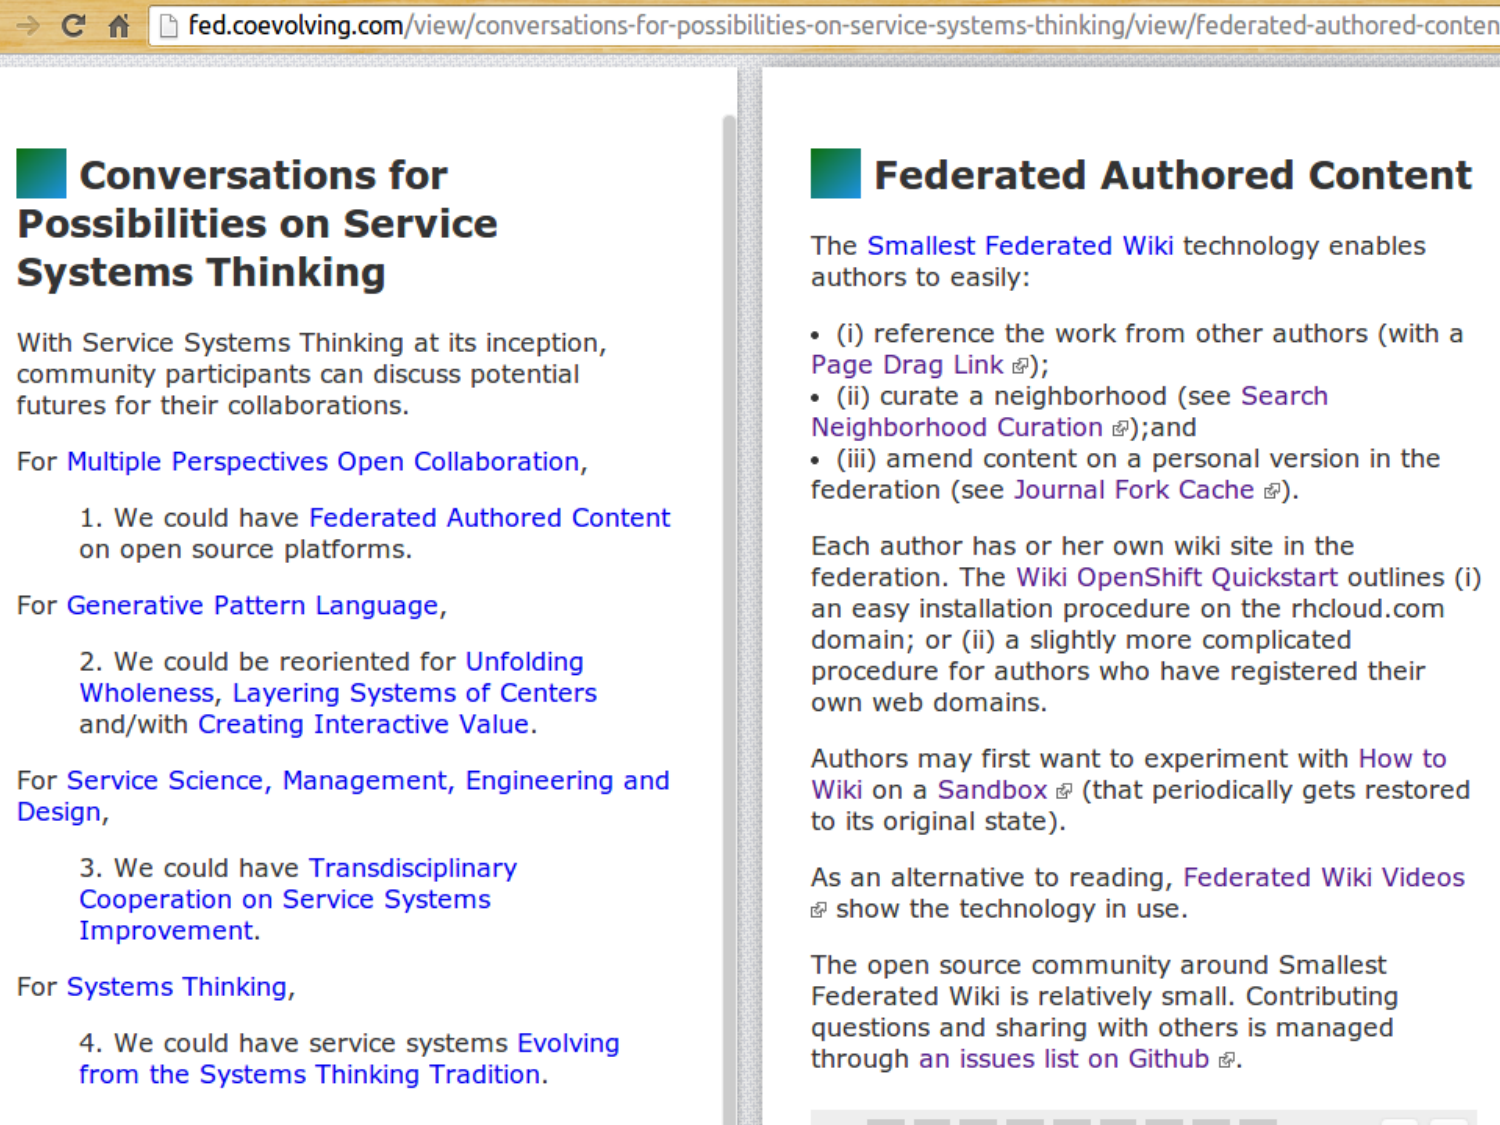

# Federated Authored Content
Incubating Service Systems Thinking
July 2014
53